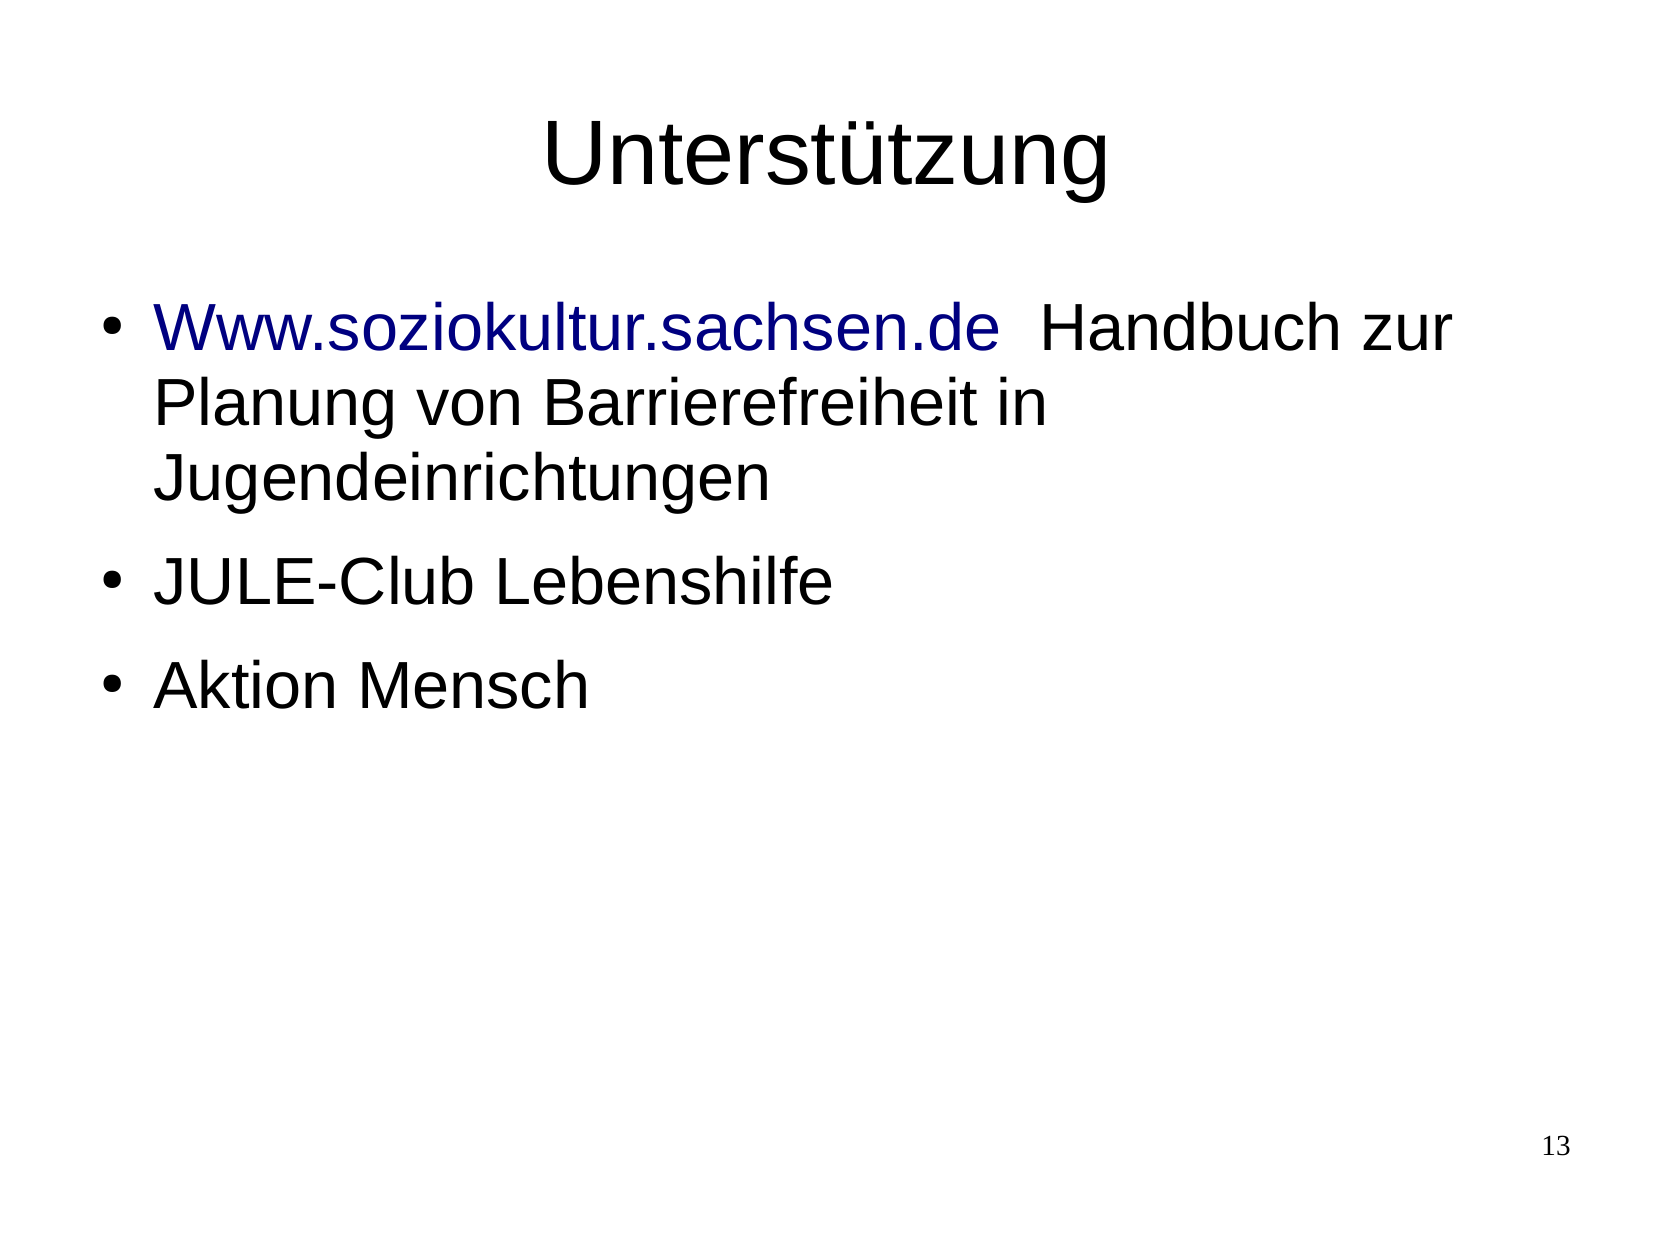

# Unterstützung
Www.soziokultur.sachsen.de Handbuch zur Planung von Barrierefreiheit in Jugendeinrichtungen
JULE-Club Lebenshilfe
Aktion Mensch
13